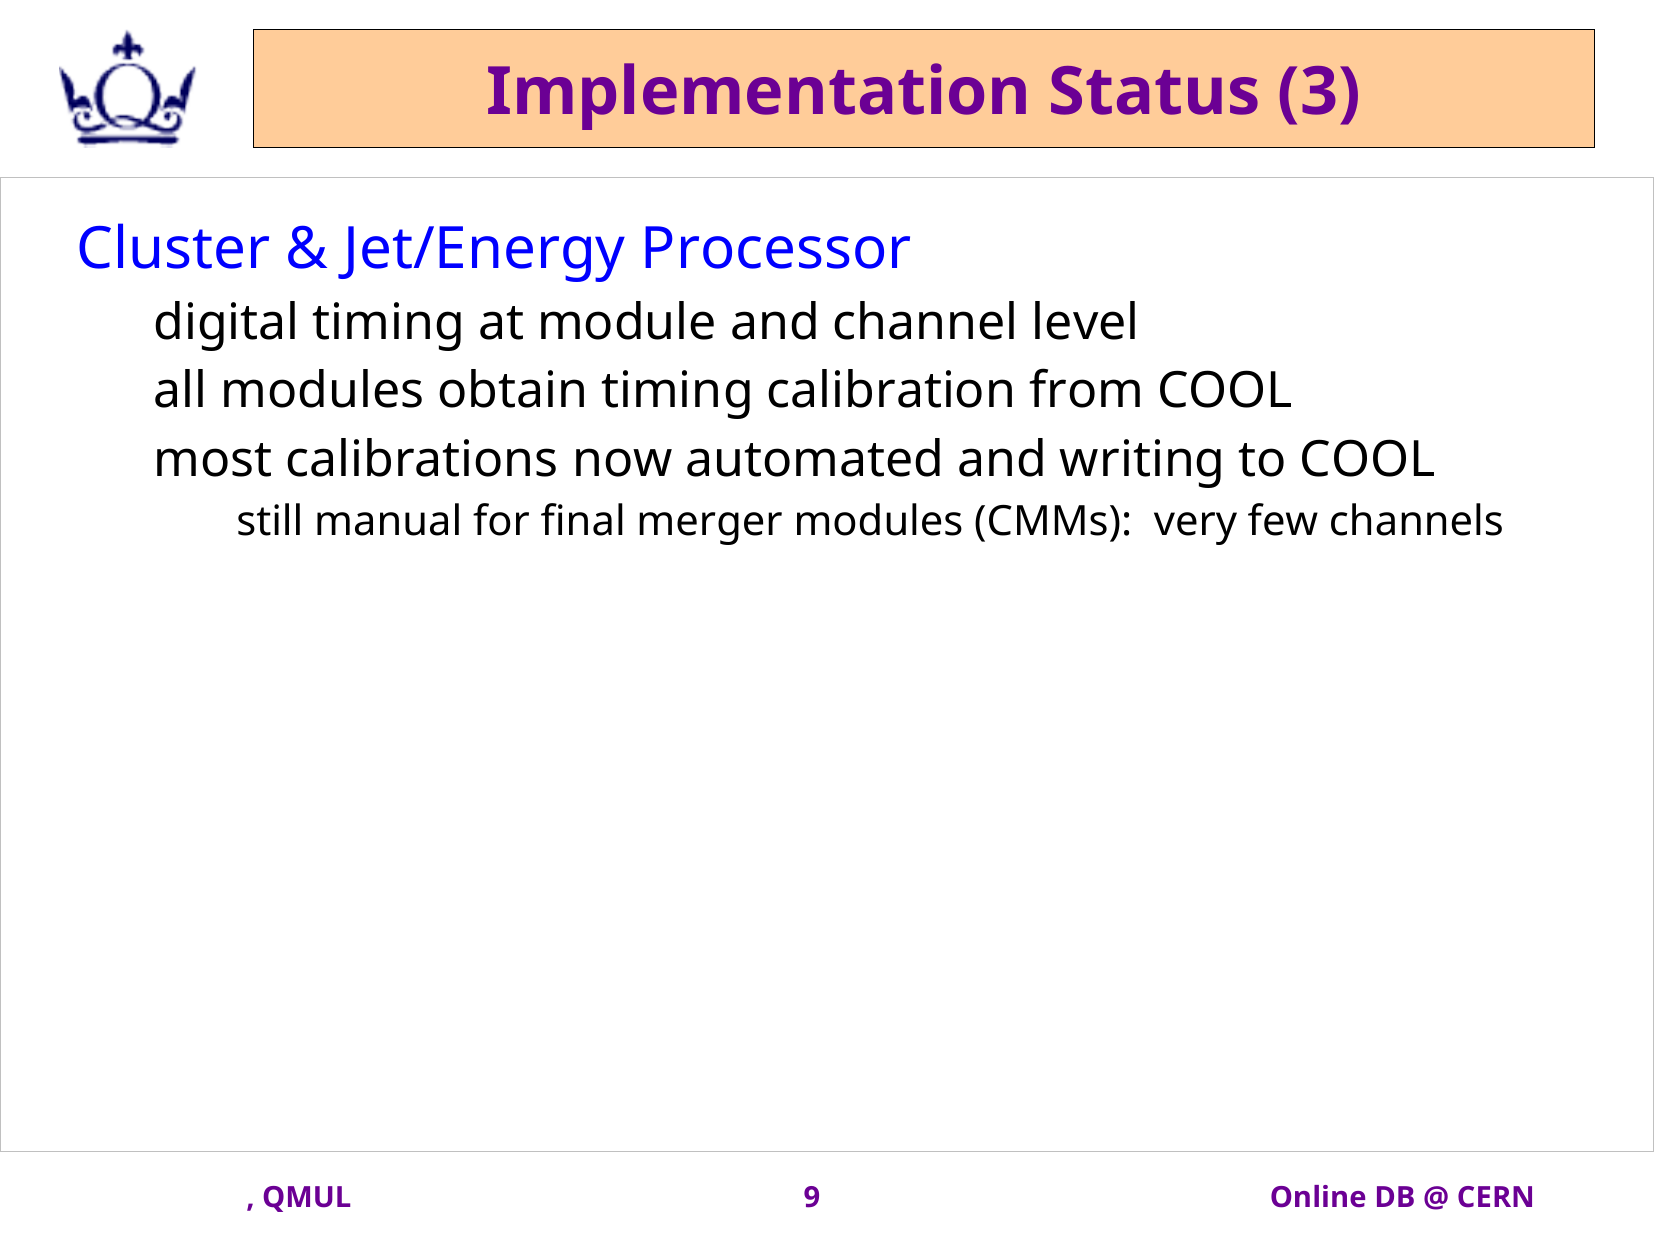

# Implementation Status (3)
Cluster & Jet/Energy Processor
digital timing at module and channel level
all modules obtain timing calibration from COOL
most calibrations now automated and writing to COOL
still manual for final merger modules (CMMs): very few channels